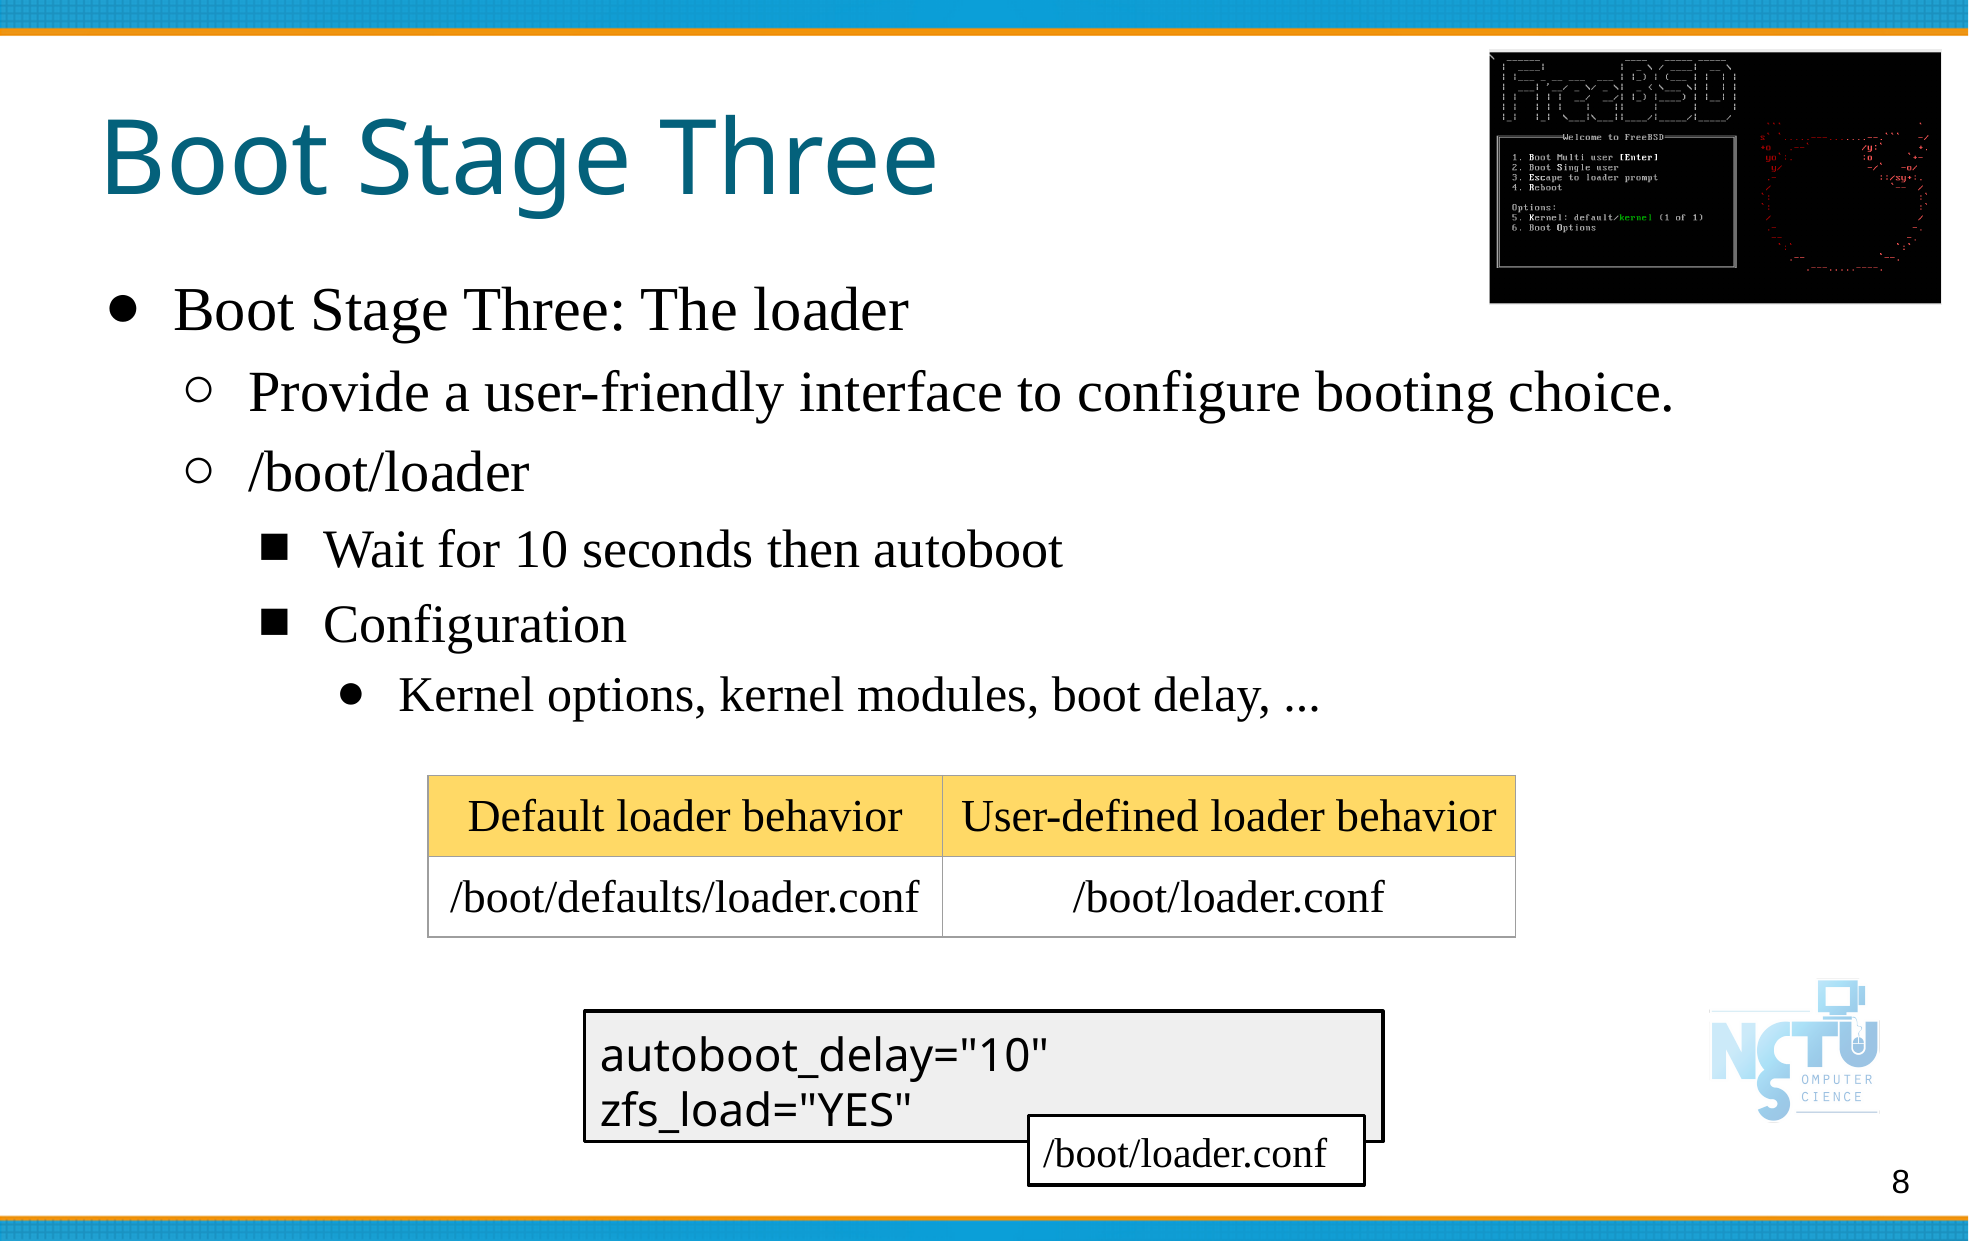

# Boot Stage Three
Boot Stage Three: The loader
Provide a user-friendly interface to configure booting choice.
/boot/loader
Wait for 10 seconds then autoboot
Configuration
Kernel options, kernel modules, boot delay, ...
| Default loader behavior | User-defined loader behavior |
| --- | --- |
| /boot/defaults/loader.conf | /boot/loader.conf |
autoboot_delay="10"
zfs_load="YES"
/boot/loader.conf